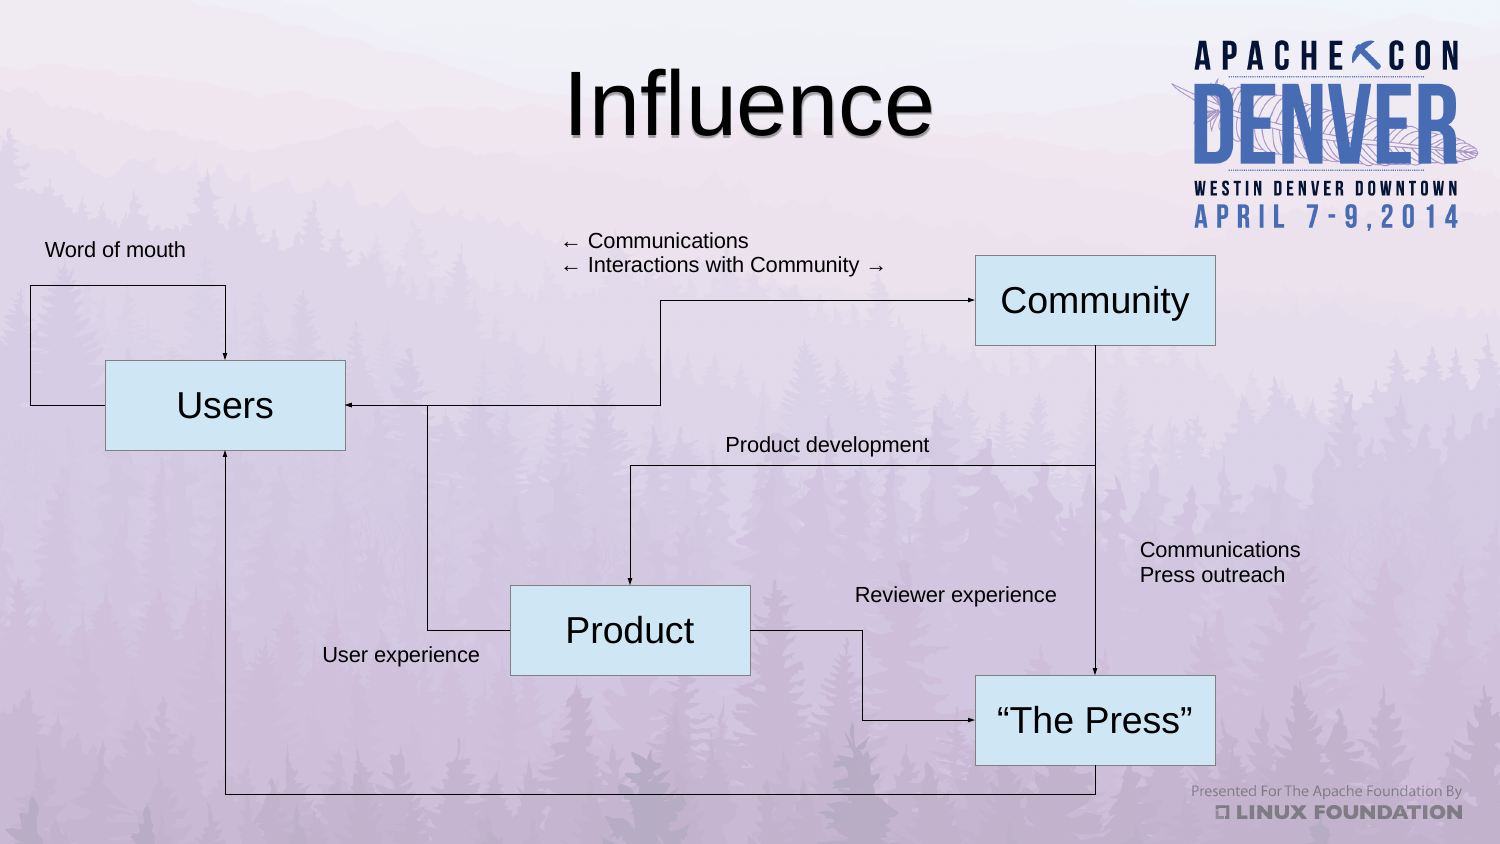

# Influence
← Communications
← Interactions with Community →
Word of mouth
Community
Users
Product development
Communications
Press outreach
Reviewer experience
Product
User experience
“The Press”